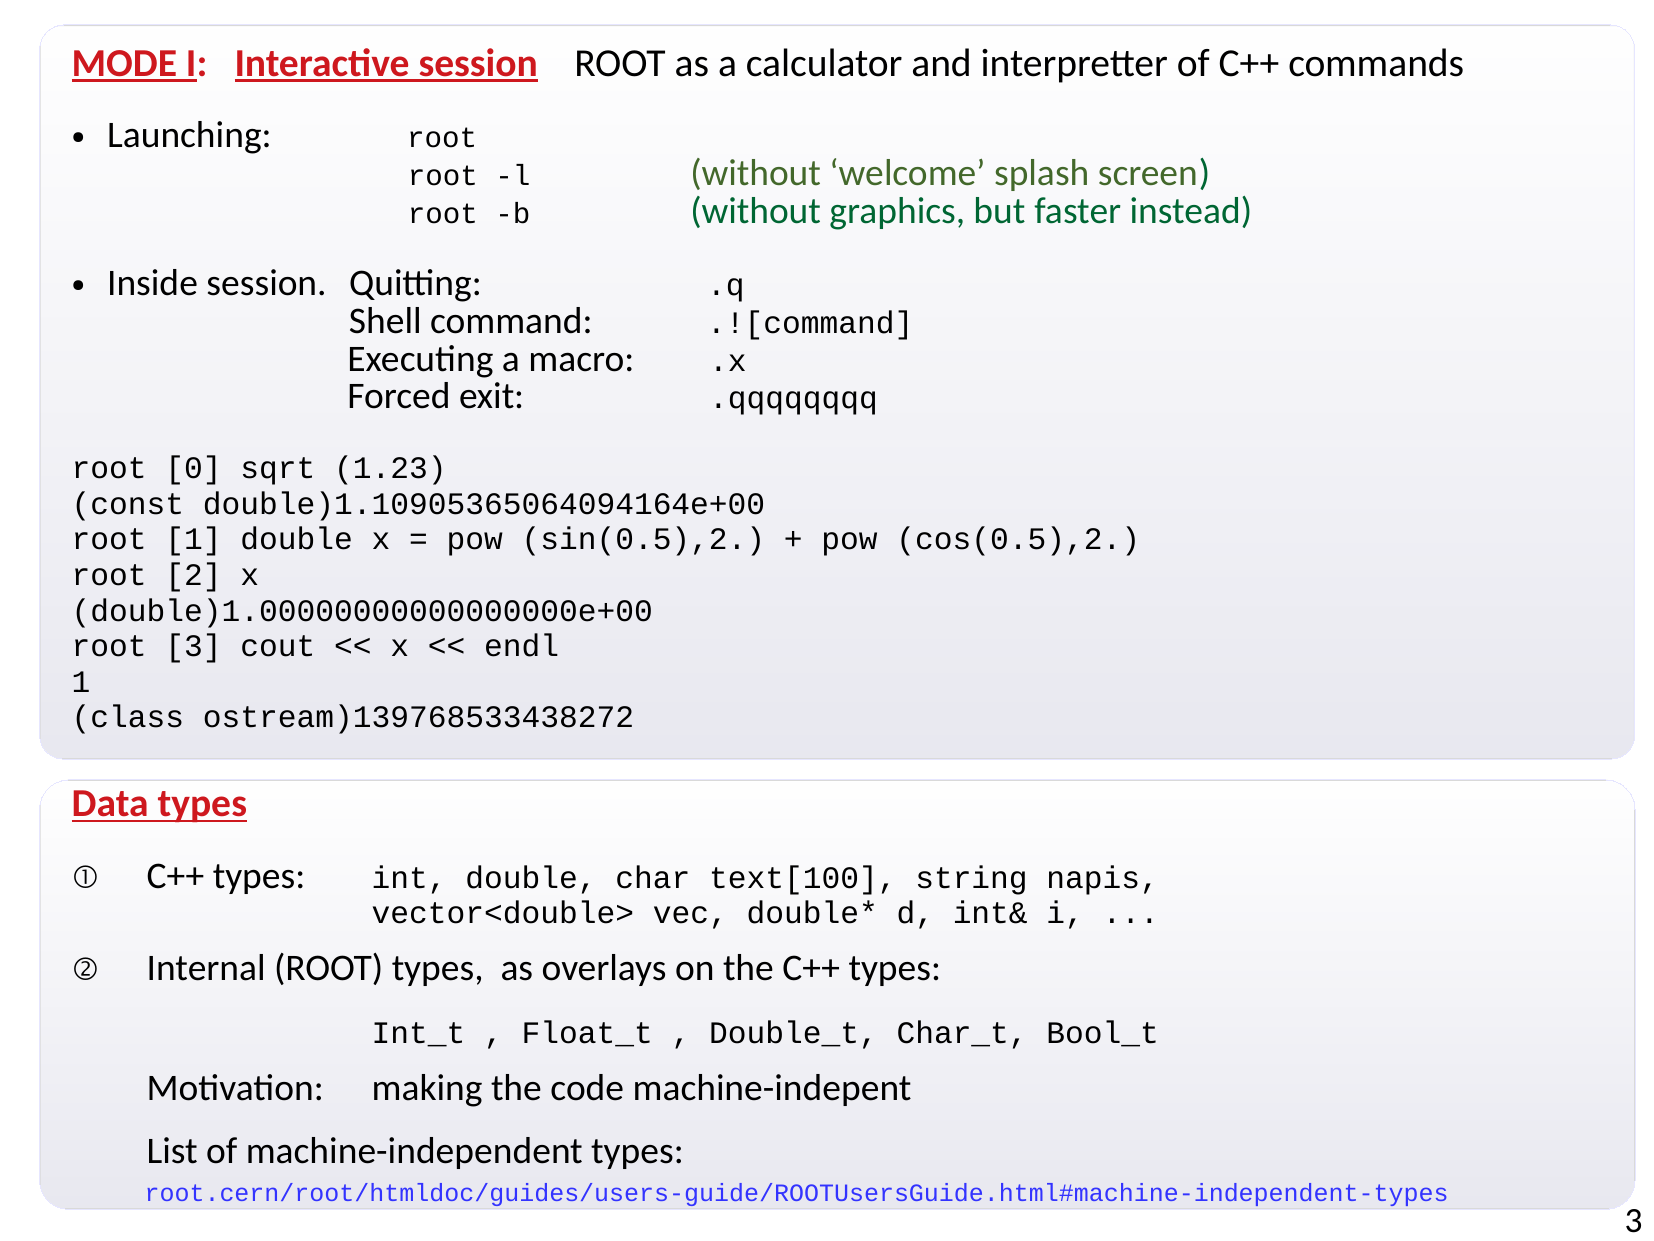

MODE I: Interactive session ROOT as a calculator and interpretter of C++ commands
Launching:		root
 root -l			(without ‘welcome’ splash screen)
 root -b			(without graphics, but faster instead)
Inside session.	 Quitting:			.q
 			 Shell command:		.![command]
		 	 Executing a macro:	 .x
		 	 Forced exit:		 .qqqqqqqq
root [0] sqrt (1.23)
(const double)1.10905365064094164e+00
root [1] double x = pow (sin(0.5),2.) + pow (cos(0.5),2.)
root [2] x
(double)1.00000000000000000e+00
root [3] cout << x << endl
1
(class ostream)139768533438272
Data types
	C++ types: 	int, double, char text[100], string napis,
			 	vector<double> vec, double* d, int& i, ...
	Internal (ROOT) types, as overlays on the C++ types:
				Int_t , Float_t , Double_t, Char_t, Bool_t
	Motivation:	making the code machine-indepent
	List of machine-independent types:
 root.cern/root/htmldoc/guides/users-guide/ROOTUsersGuide.html#machine-independent-types